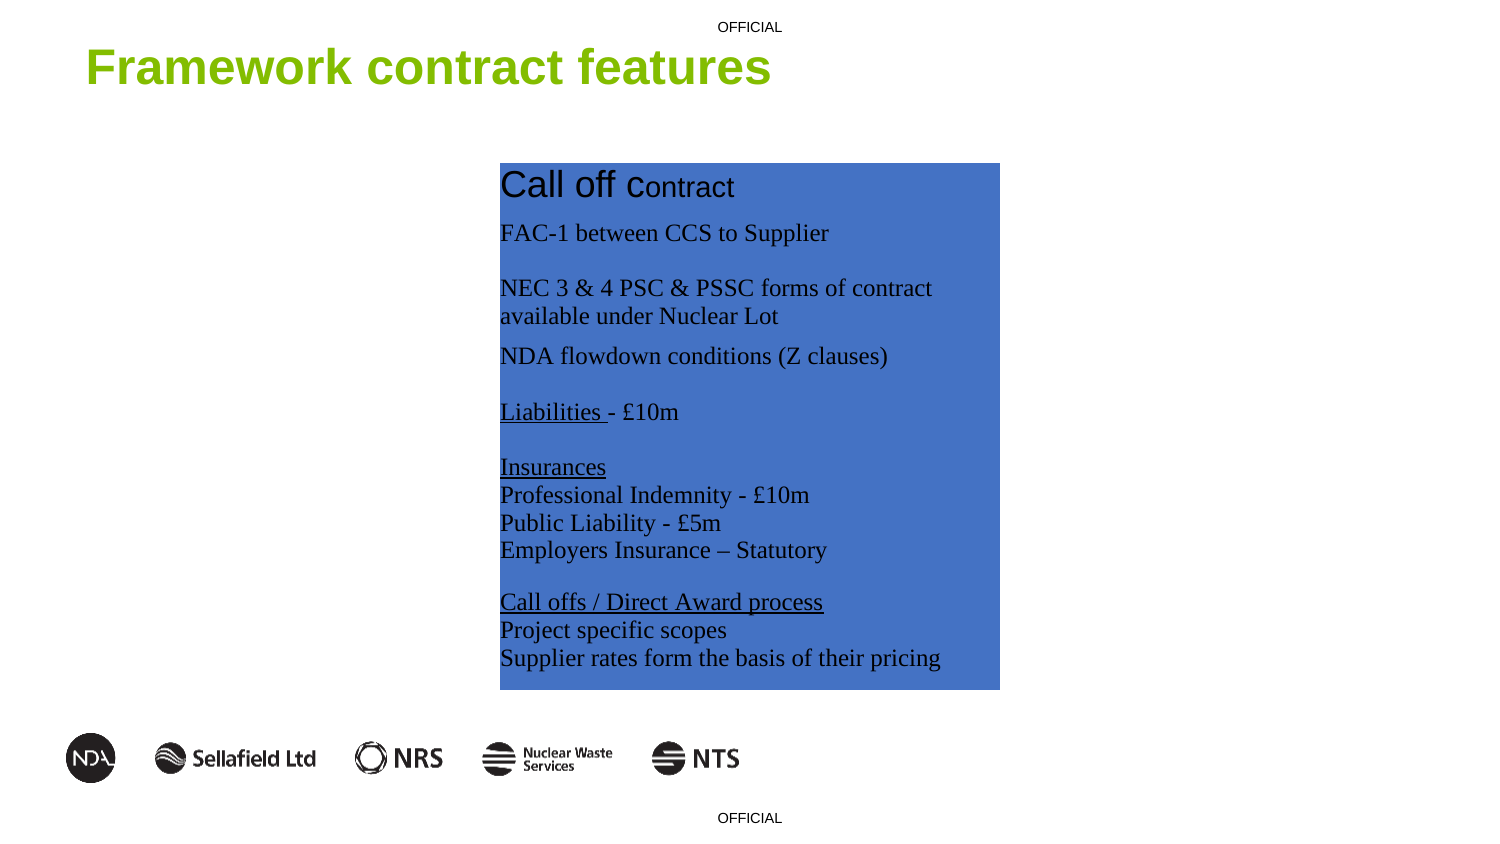

# Framework contract features
| Call off contract |
| --- |
| FAC-1 between CCS to Supplier |
| NEC 3 & 4 PSC & PSSC forms of contract available under Nuclear Lot |
| NDA flowdown conditions (Z clauses) |
| Liabilities - £10m |
| Insurances Professional Indemnity - £10m Public Liability - £5m Employers Insurance – Statutory |
| Call offs / Direct Award process Project specific scopes Supplier rates form the basis of their pricing |